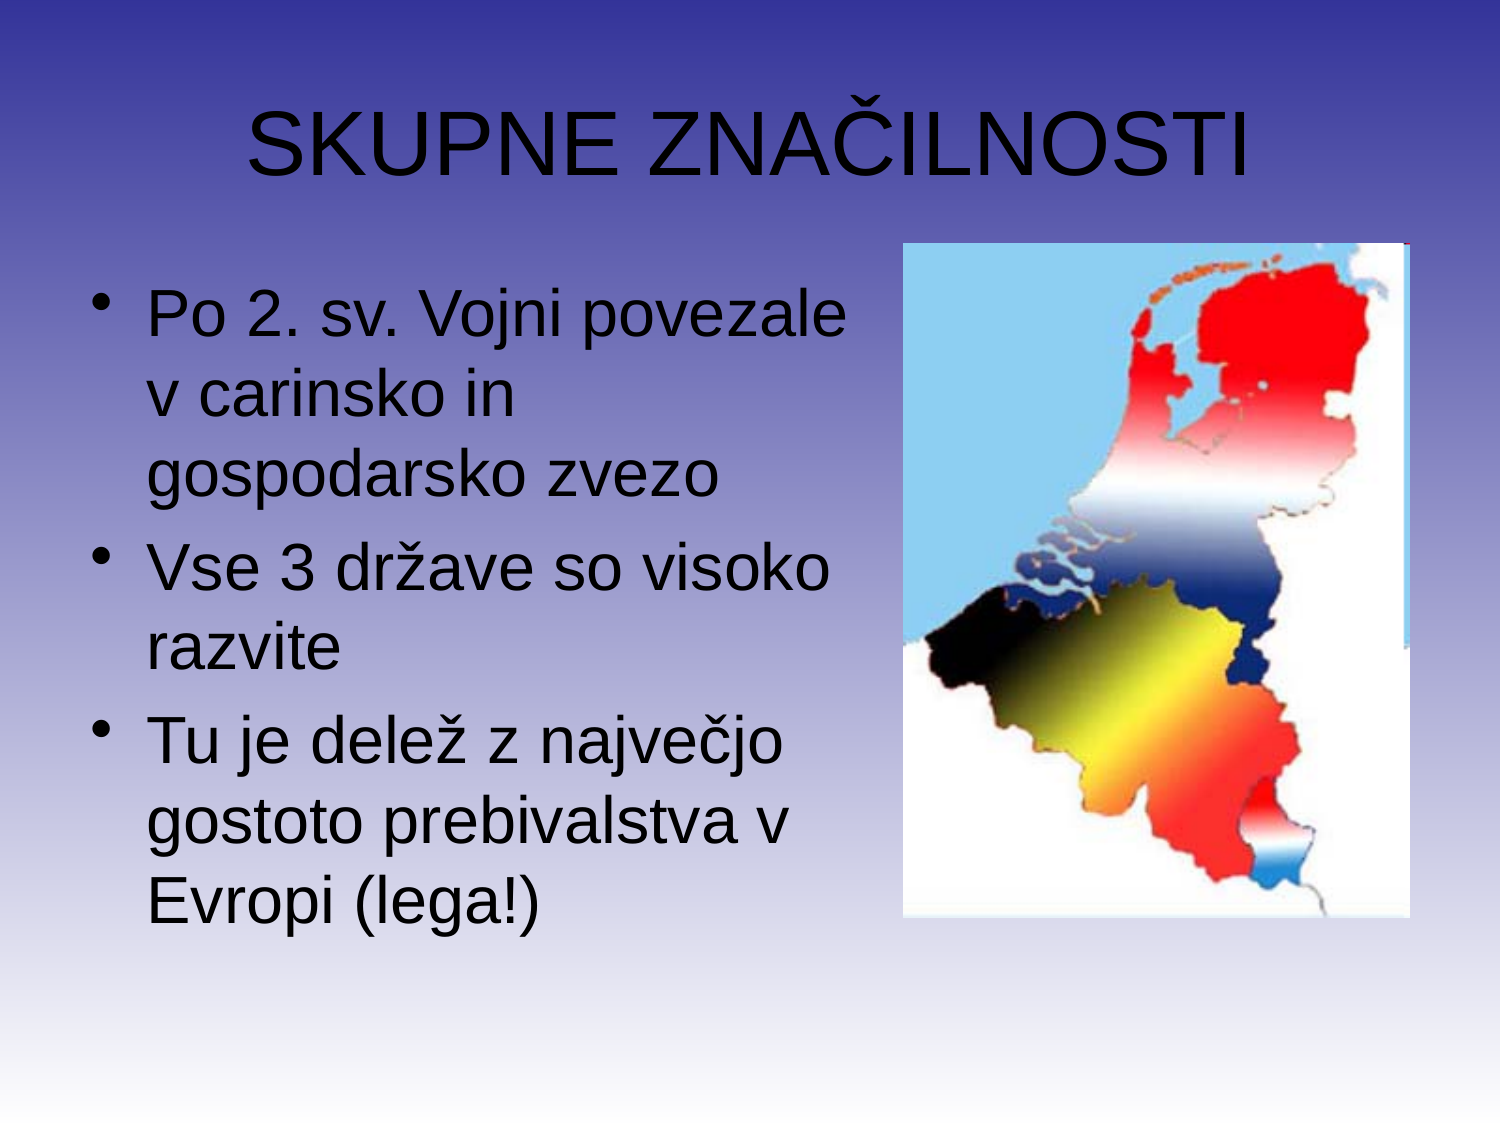

# SKUPNE ZNAČILNOSTI
Po 2. sv. Vojni povezale v carinsko in gospodarsko zvezo
Vse 3 države so visoko razvite
Tu je delež z največjo gostoto prebivalstva v Evropi (lega!)